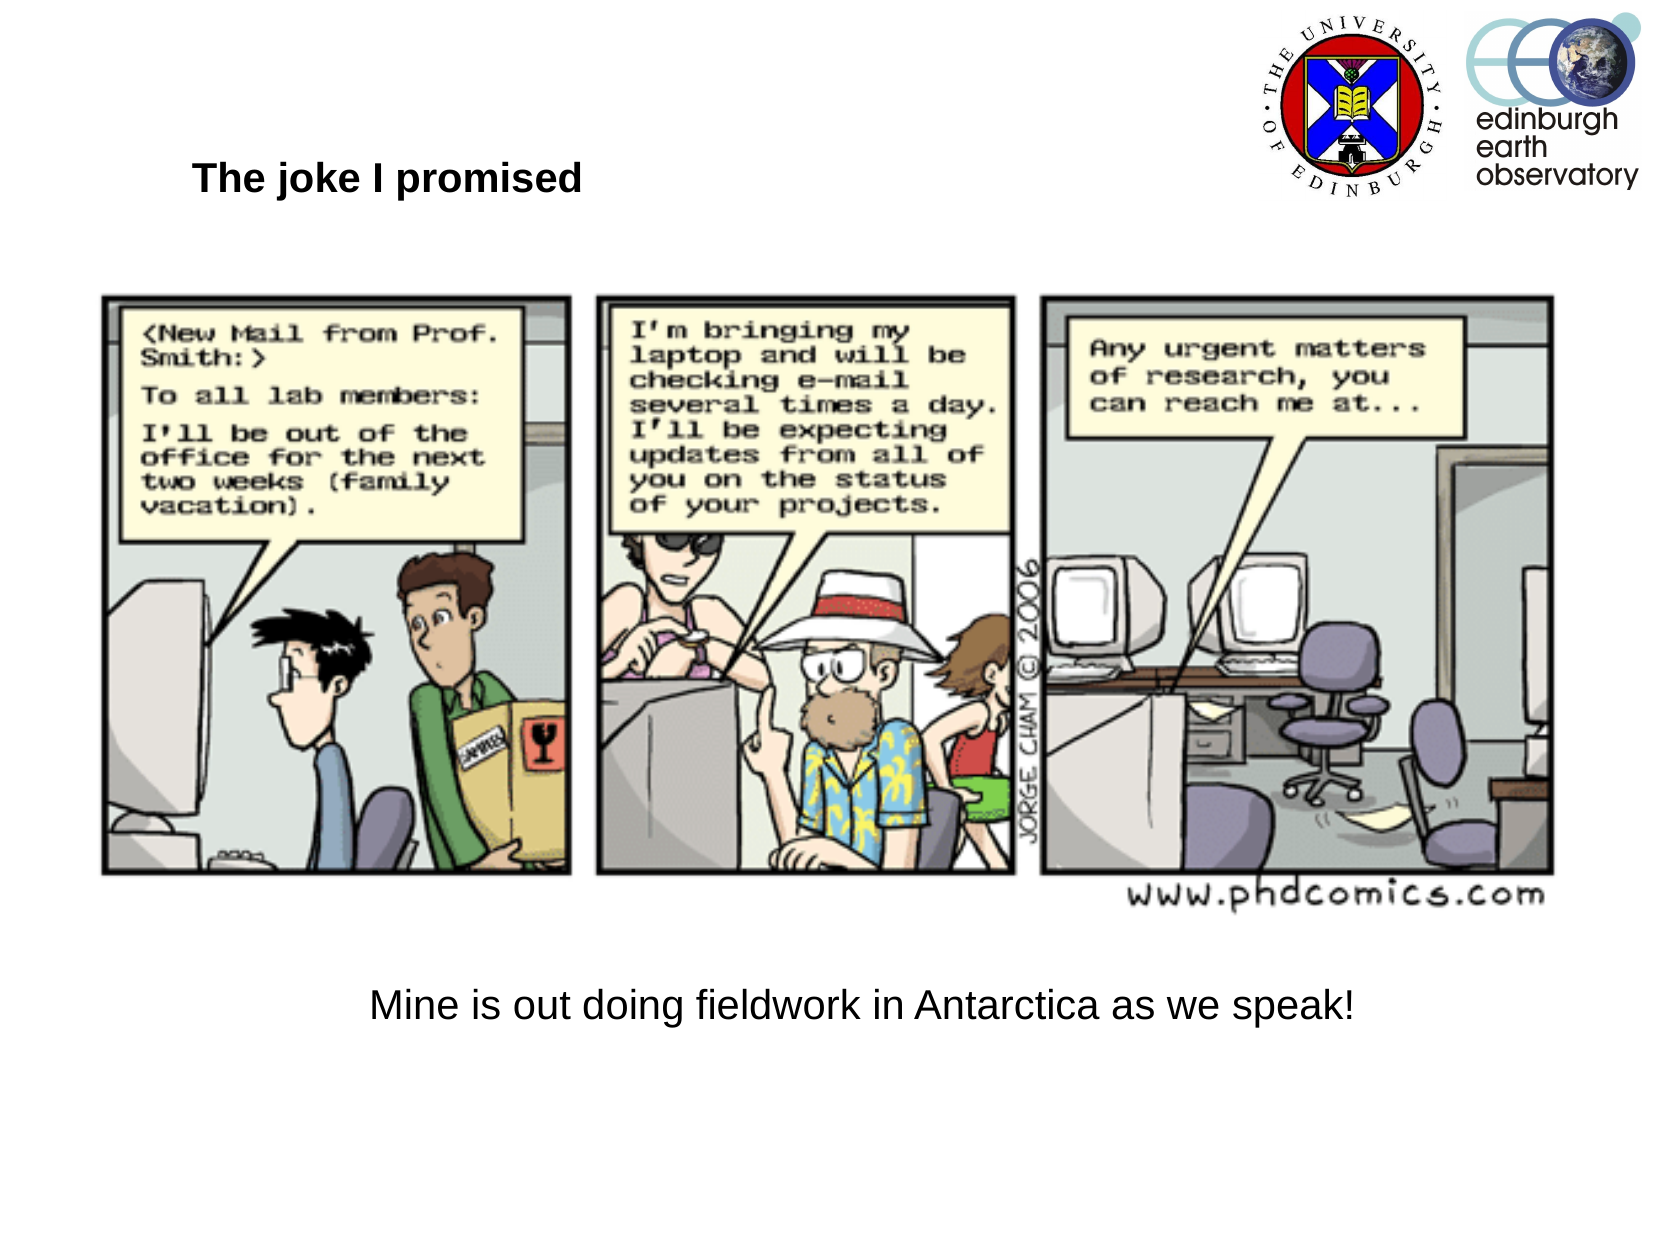

The joke I promised
Mine is out doing fieldwork in Antarctica as we speak!